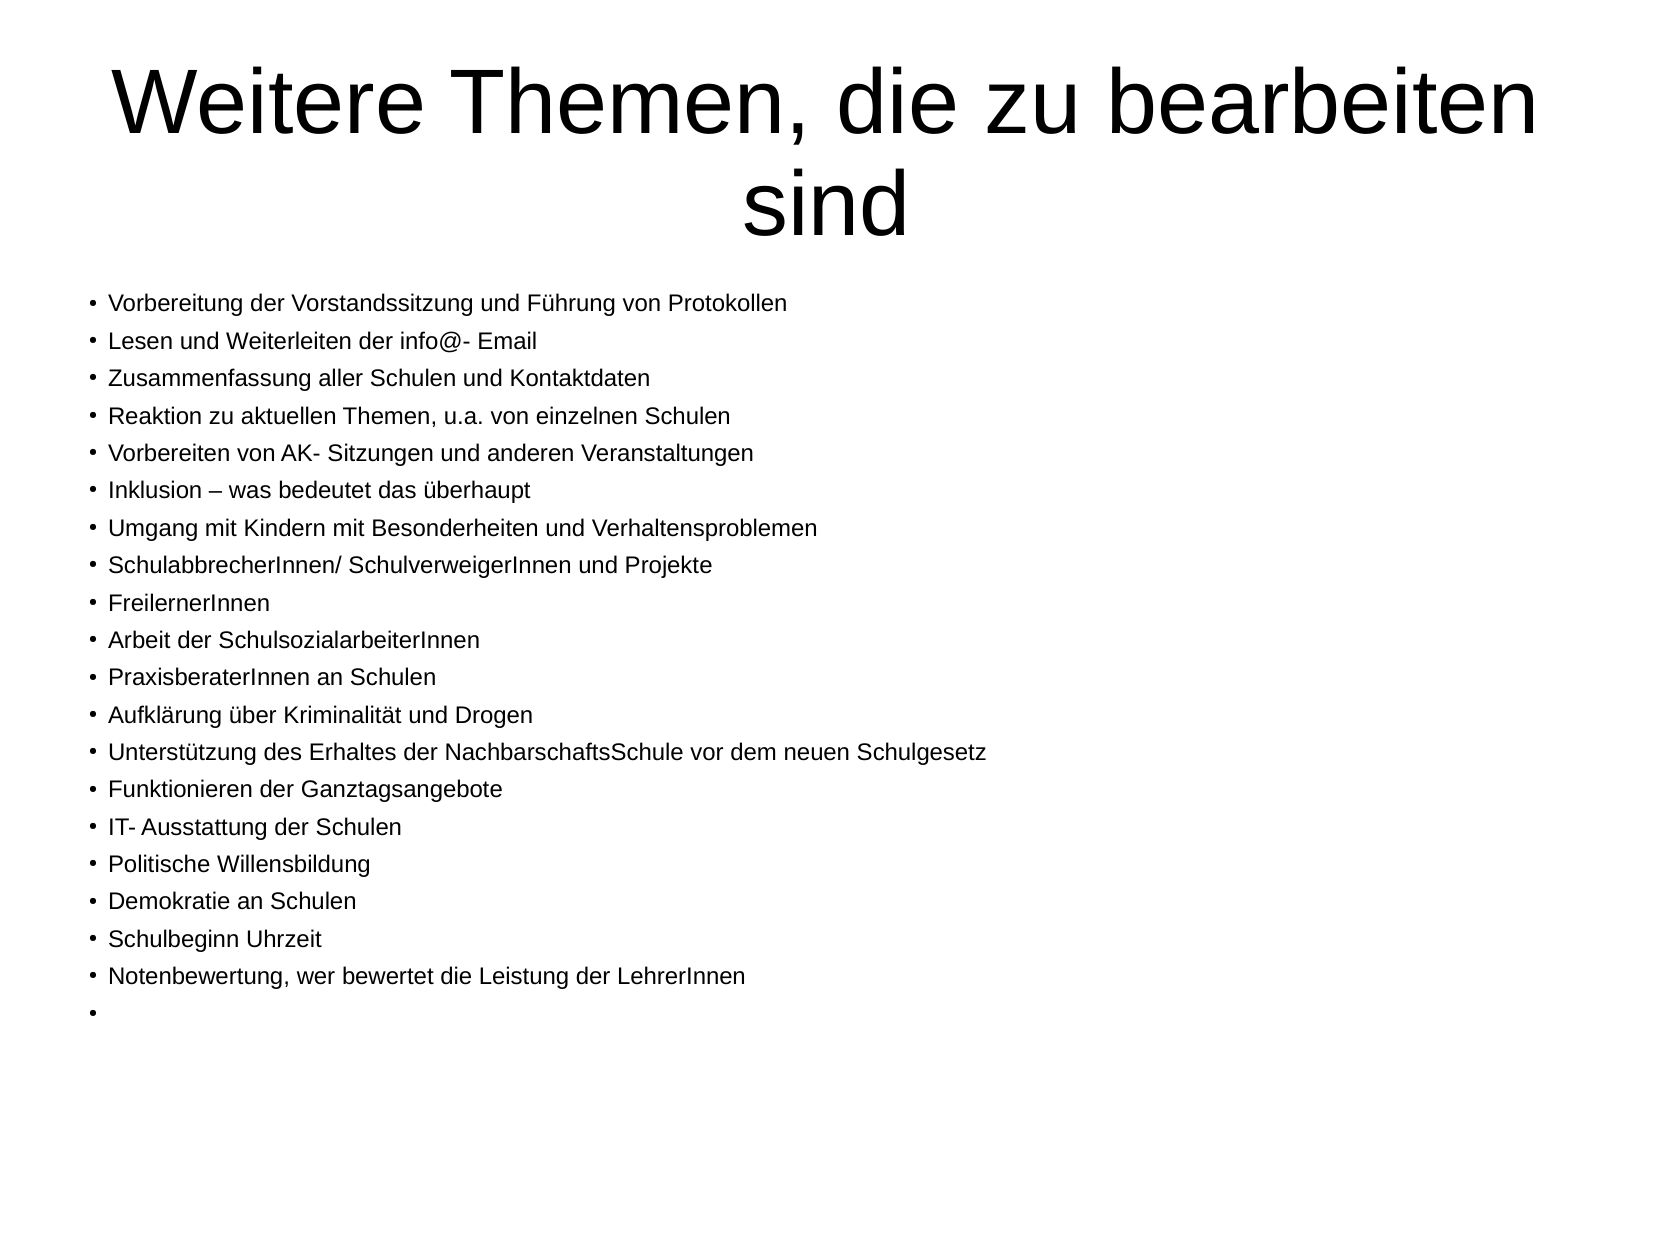

# Weitere Themen, die zu bearbeiten sind
Vorbereitung der Vorstandssitzung und Führung von Protokollen
Lesen und Weiterleiten der info@- Email
Zusammenfassung aller Schulen und Kontaktdaten
Reaktion zu aktuellen Themen, u.a. von einzelnen Schulen
Vorbereiten von AK- Sitzungen und anderen Veranstaltungen
Inklusion – was bedeutet das überhaupt
Umgang mit Kindern mit Besonderheiten und Verhaltensproblemen
SchulabbrecherInnen/ SchulverweigerInnen und Projekte
FreilernerInnen
Arbeit der SchulsozialarbeiterInnen
PraxisberaterInnen an Schulen
Aufklärung über Kriminalität und Drogen
Unterstützung des Erhaltes der NachbarschaftsSchule vor dem neuen Schulgesetz
Funktionieren der Ganztagsangebote
IT- Ausstattung der Schulen
Politische Willensbildung
Demokratie an Schulen
Schulbeginn Uhrzeit
Notenbewertung, wer bewertet die Leistung der LehrerInnen